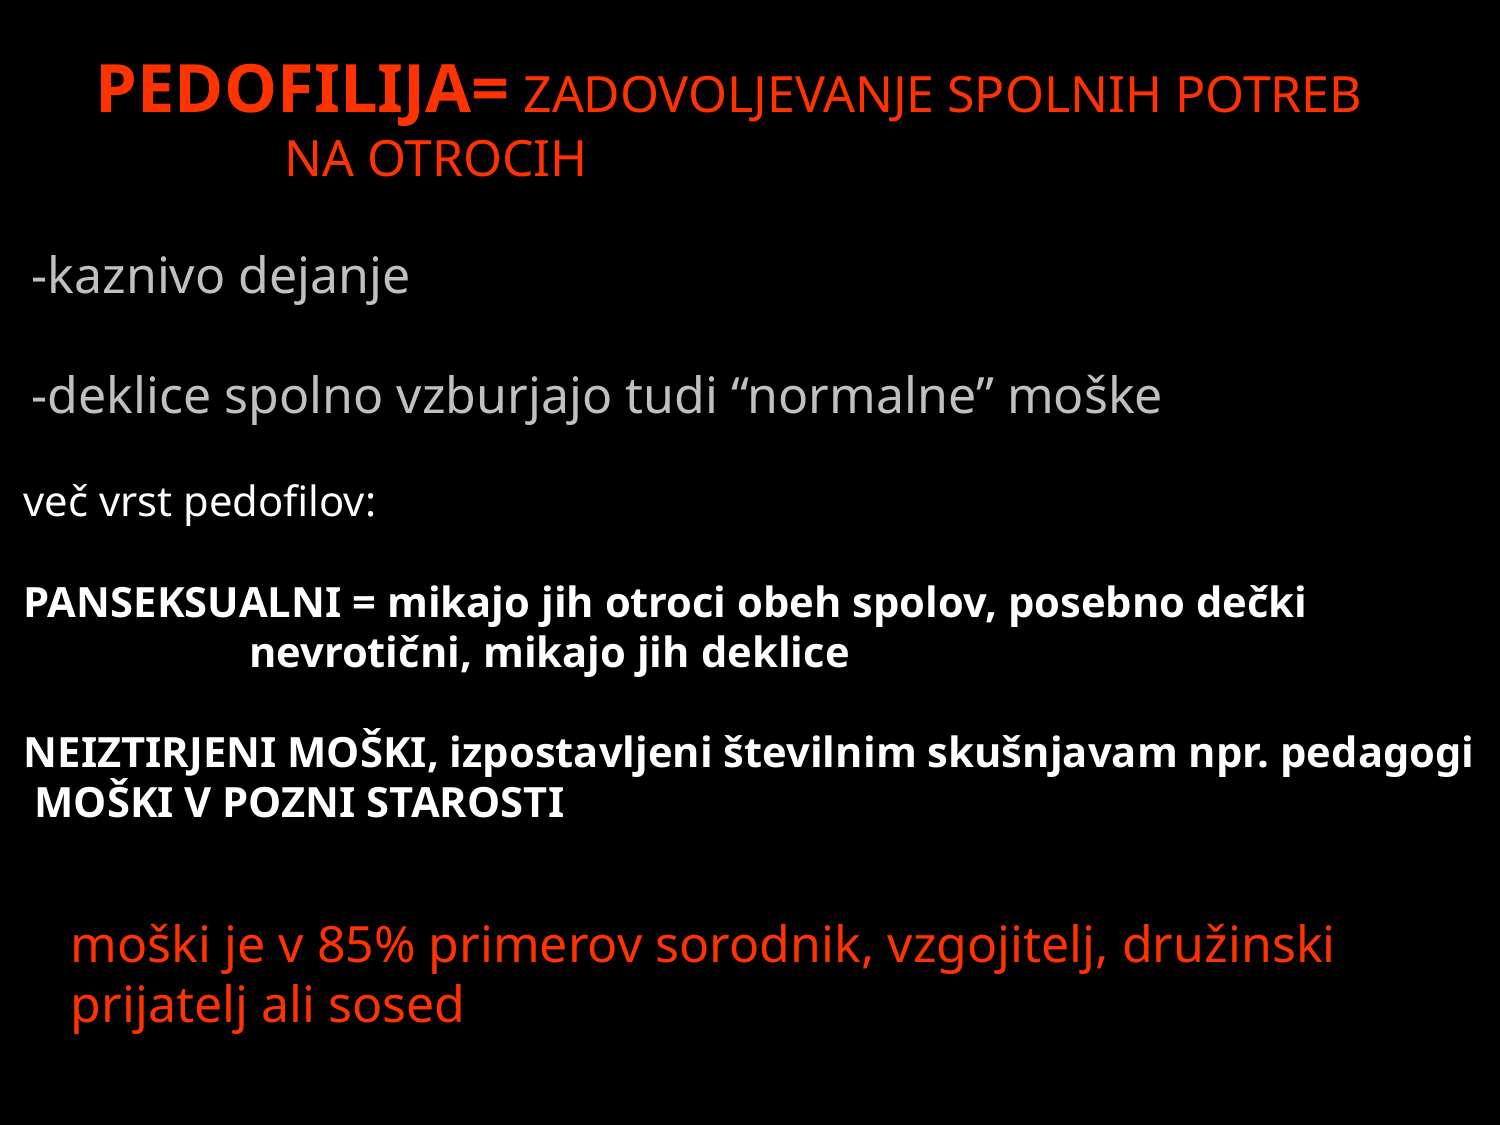

PEDOFILIJA= ZADOVOLJEVANJE SPOLNIH POTREB
		 NA OTROCIH
-kaznivo dejanje
-deklice spolno vzburjajo tudi “normalne” moške
več vrst pedofilov:
PANSEKSUALNI = mikajo jih otroci obeh spolov, posebno dečki
	 nevrotični, mikajo jih deklice
NEIZTIRJENI MOŠKI, izpostavljeni številnim skušnjavam npr. pedagogi
 MOŠKI V POZNI STAROSTI
moški je v 85% primerov sorodnik, vzgojitelj, družinski
prijatelj ali sosed